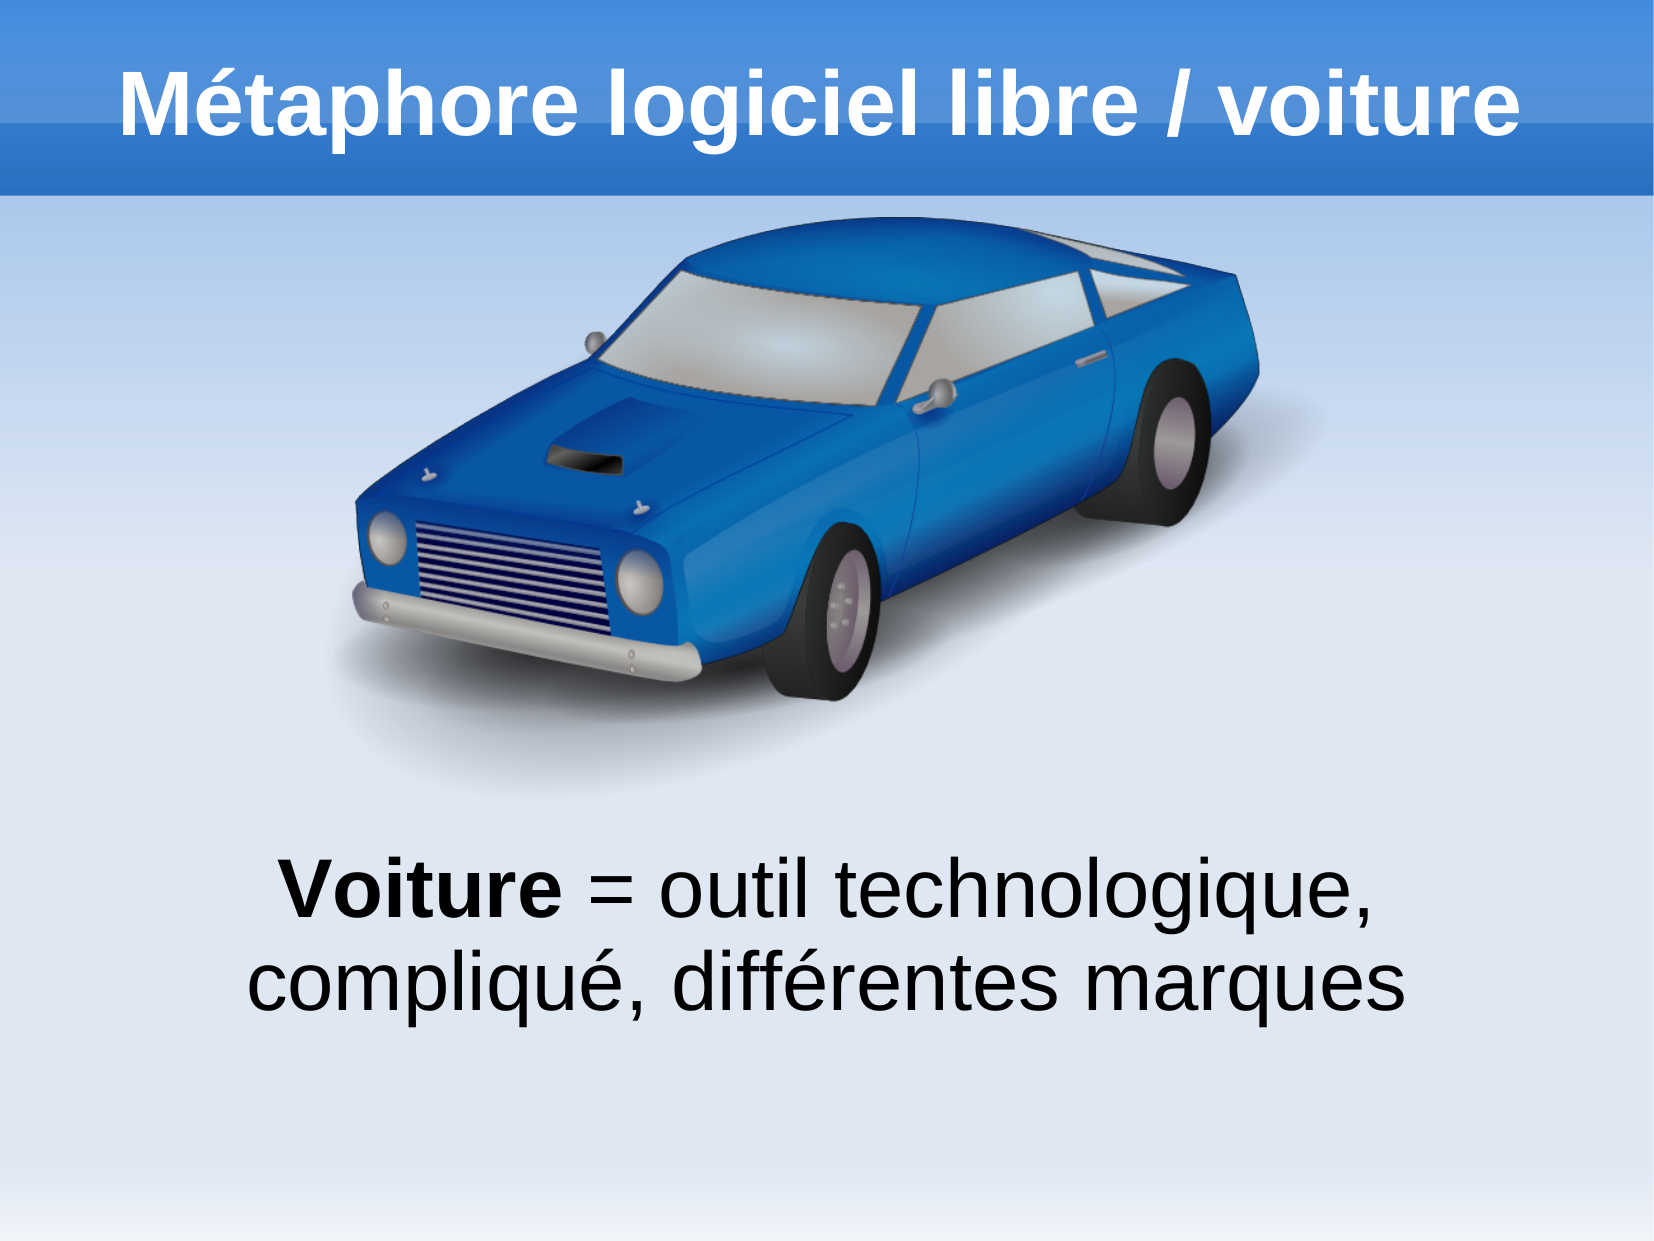

# Métaphore logiciel libre / voiture
Voiture = outil technologique, compliqué, différentes marques